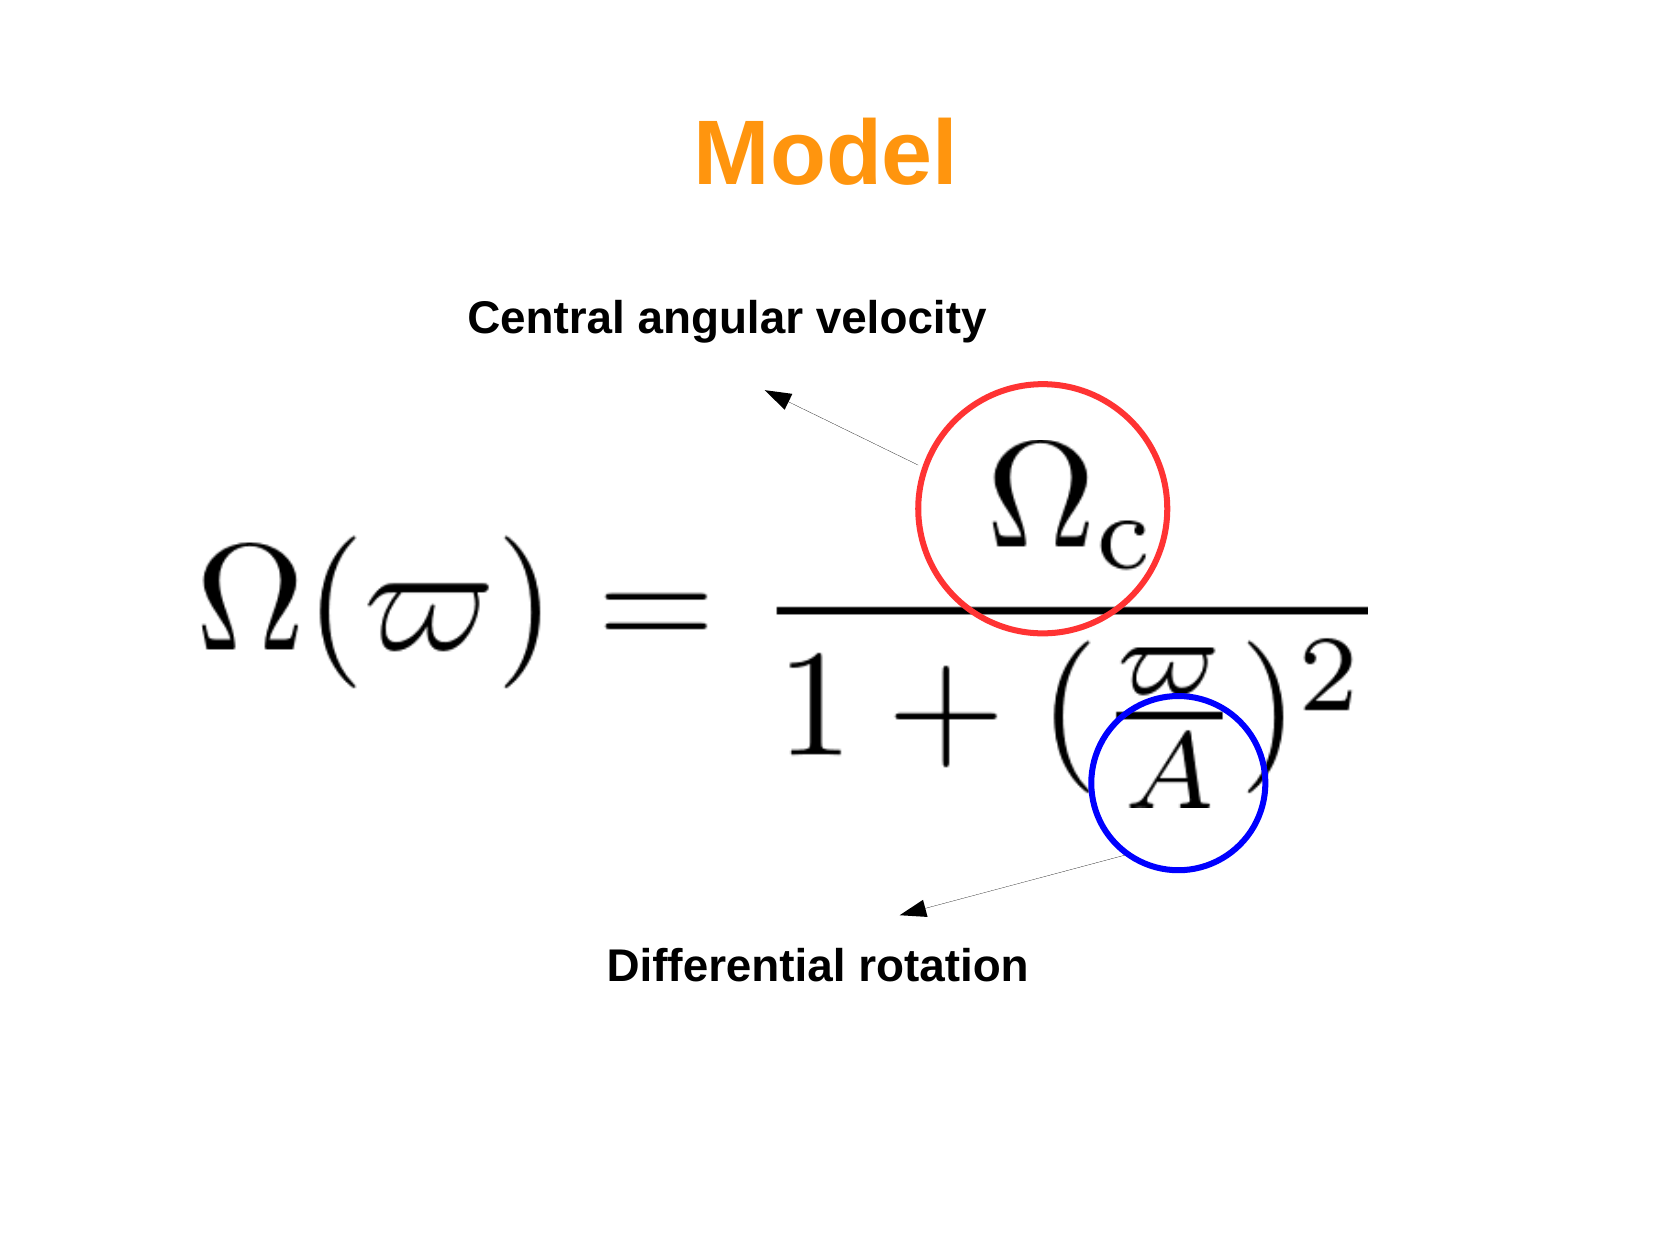

# Model
Central angular velocity
Differential rotation